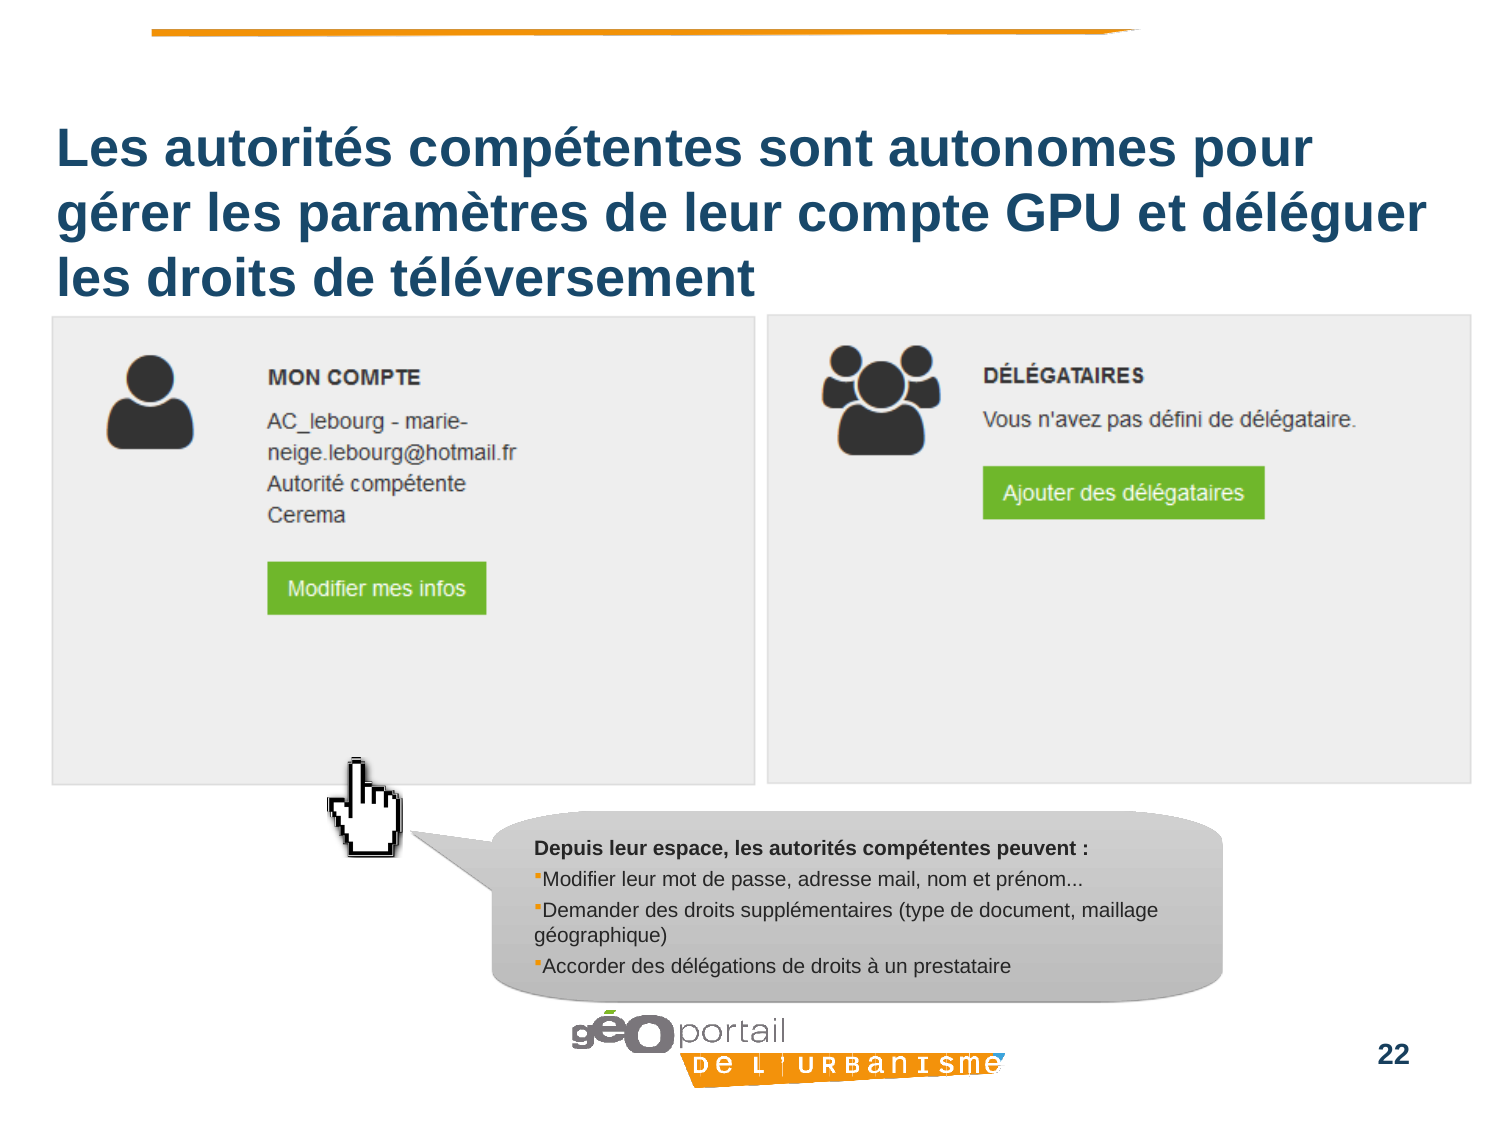

# Les autorités compétentes sont autonomes pour gérer les paramètres de leur compte GPU et déléguer les droits de téléversement
Depuis leur espace, les autorités compétentes peuvent :
Modifier leur mot de passe, adresse mail, nom et prénom...
Demander des droits supplémentaires (type de document, maillage géographique)
Accorder des délégations de droits à un prestataire